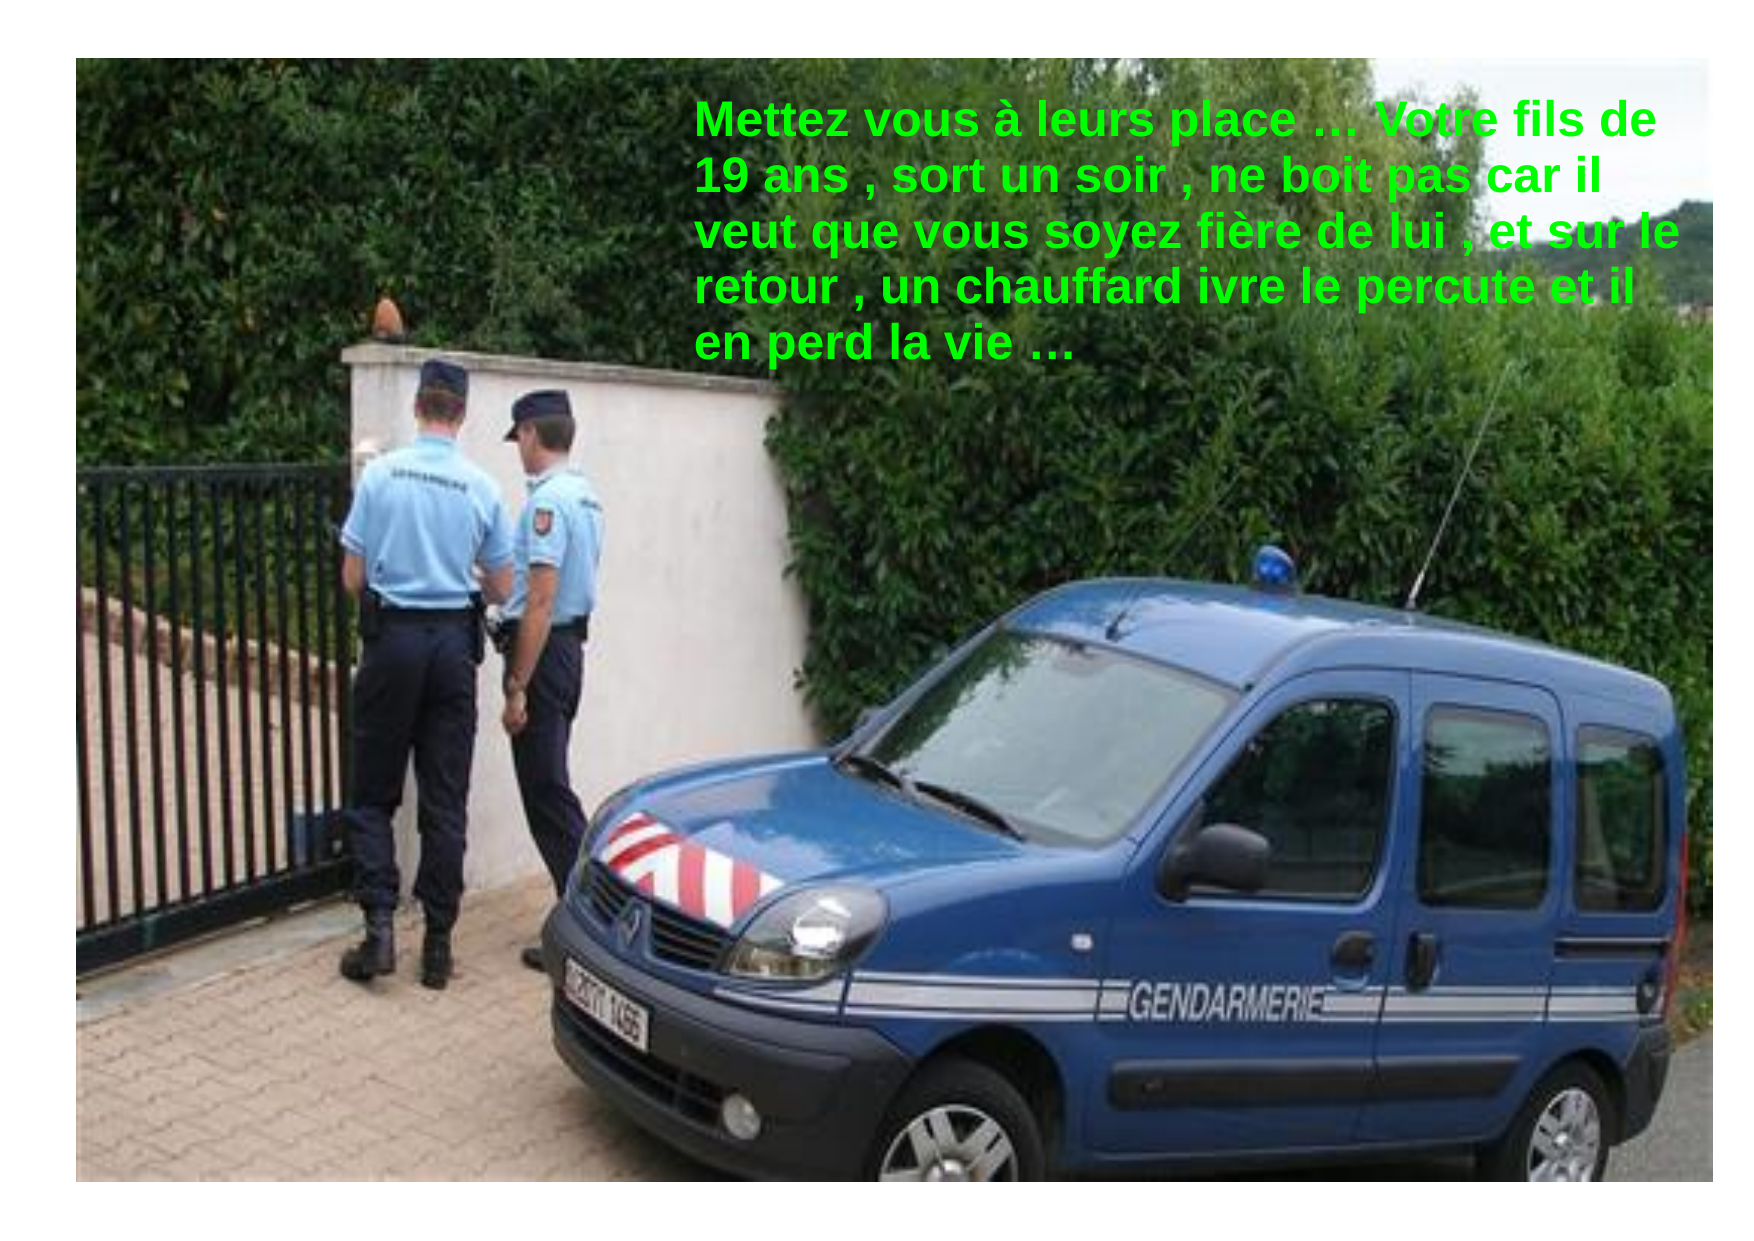

Mettez vous à leurs place … Votre fils de 19 ans , sort un soir , ne boit pas car il veut que vous soyez fière de lui , et sur le retour , un chauffard ivre le percute et il en perd la vie …